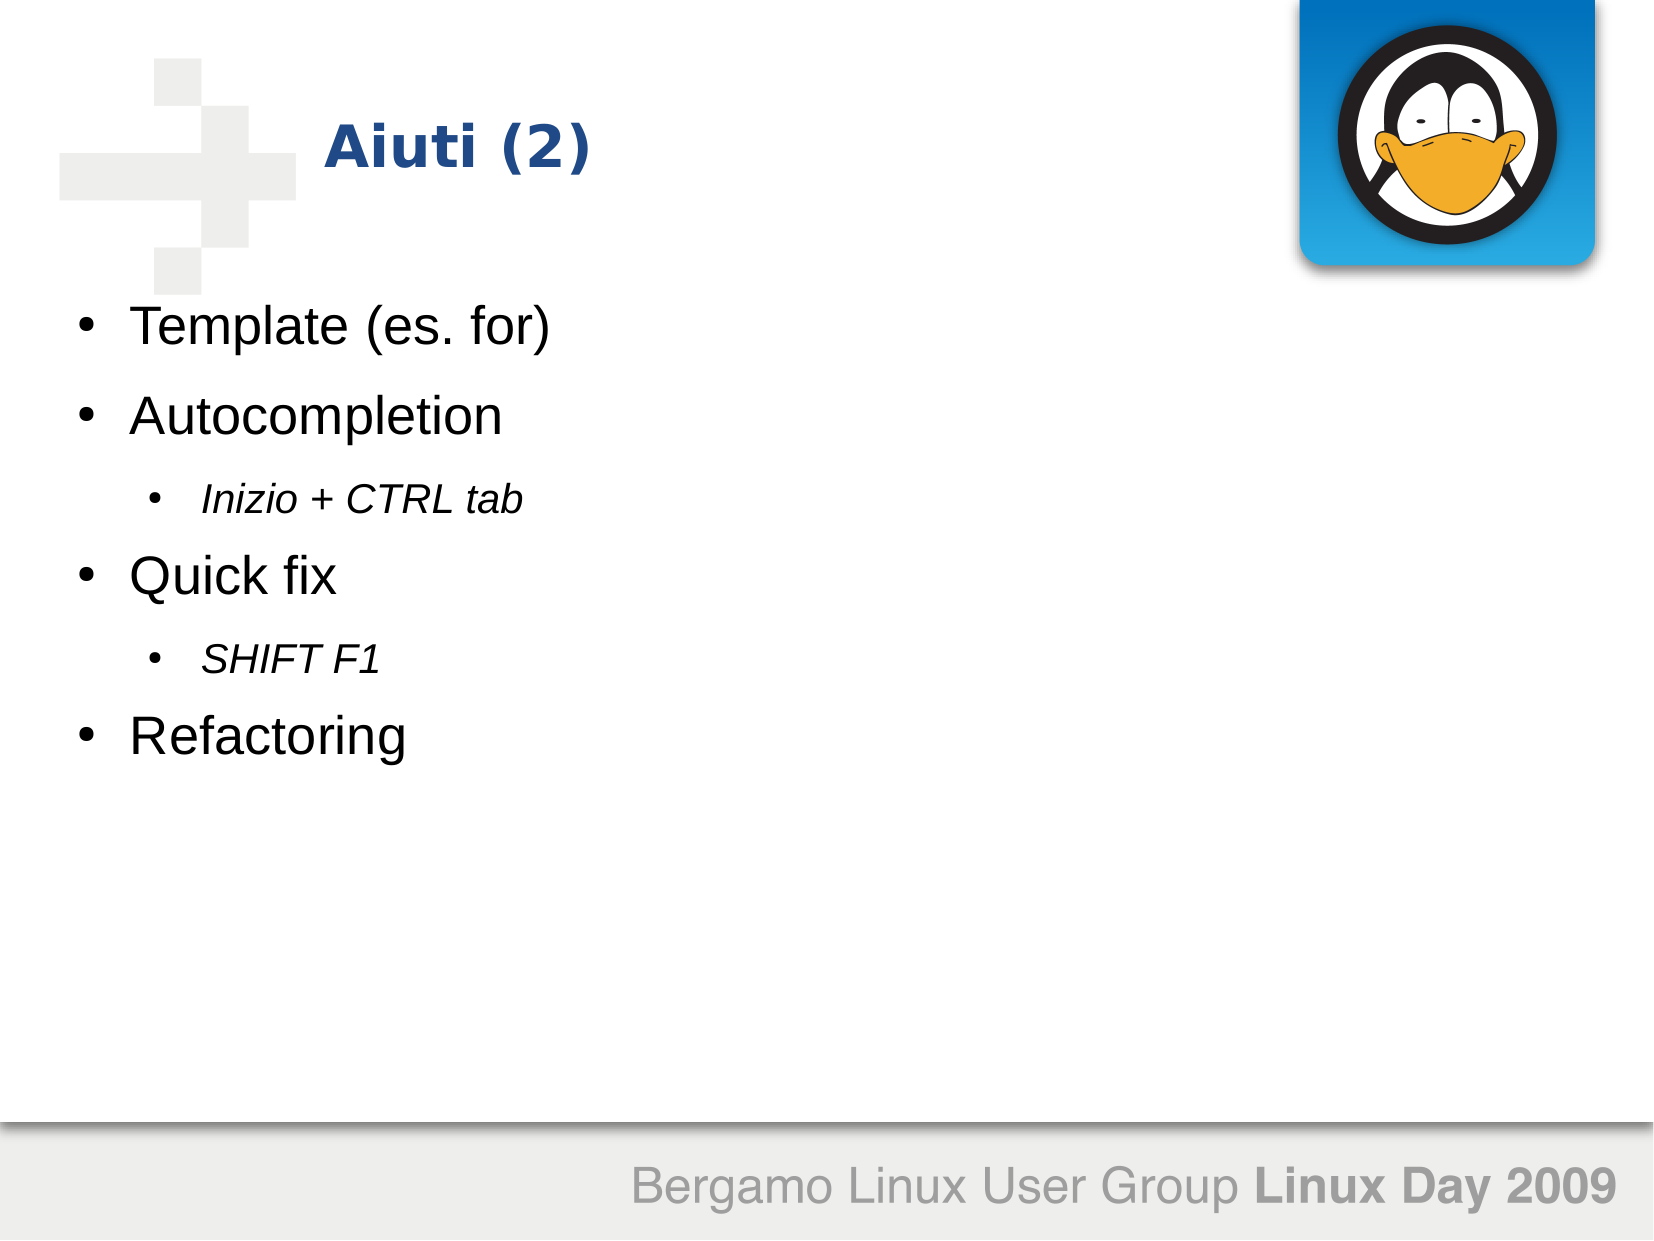

# Aiuti (2)
Template (es. for)
Autocompletion
Inizio + CTRL tab
Quick fix
SHIFT F1
Refactoring